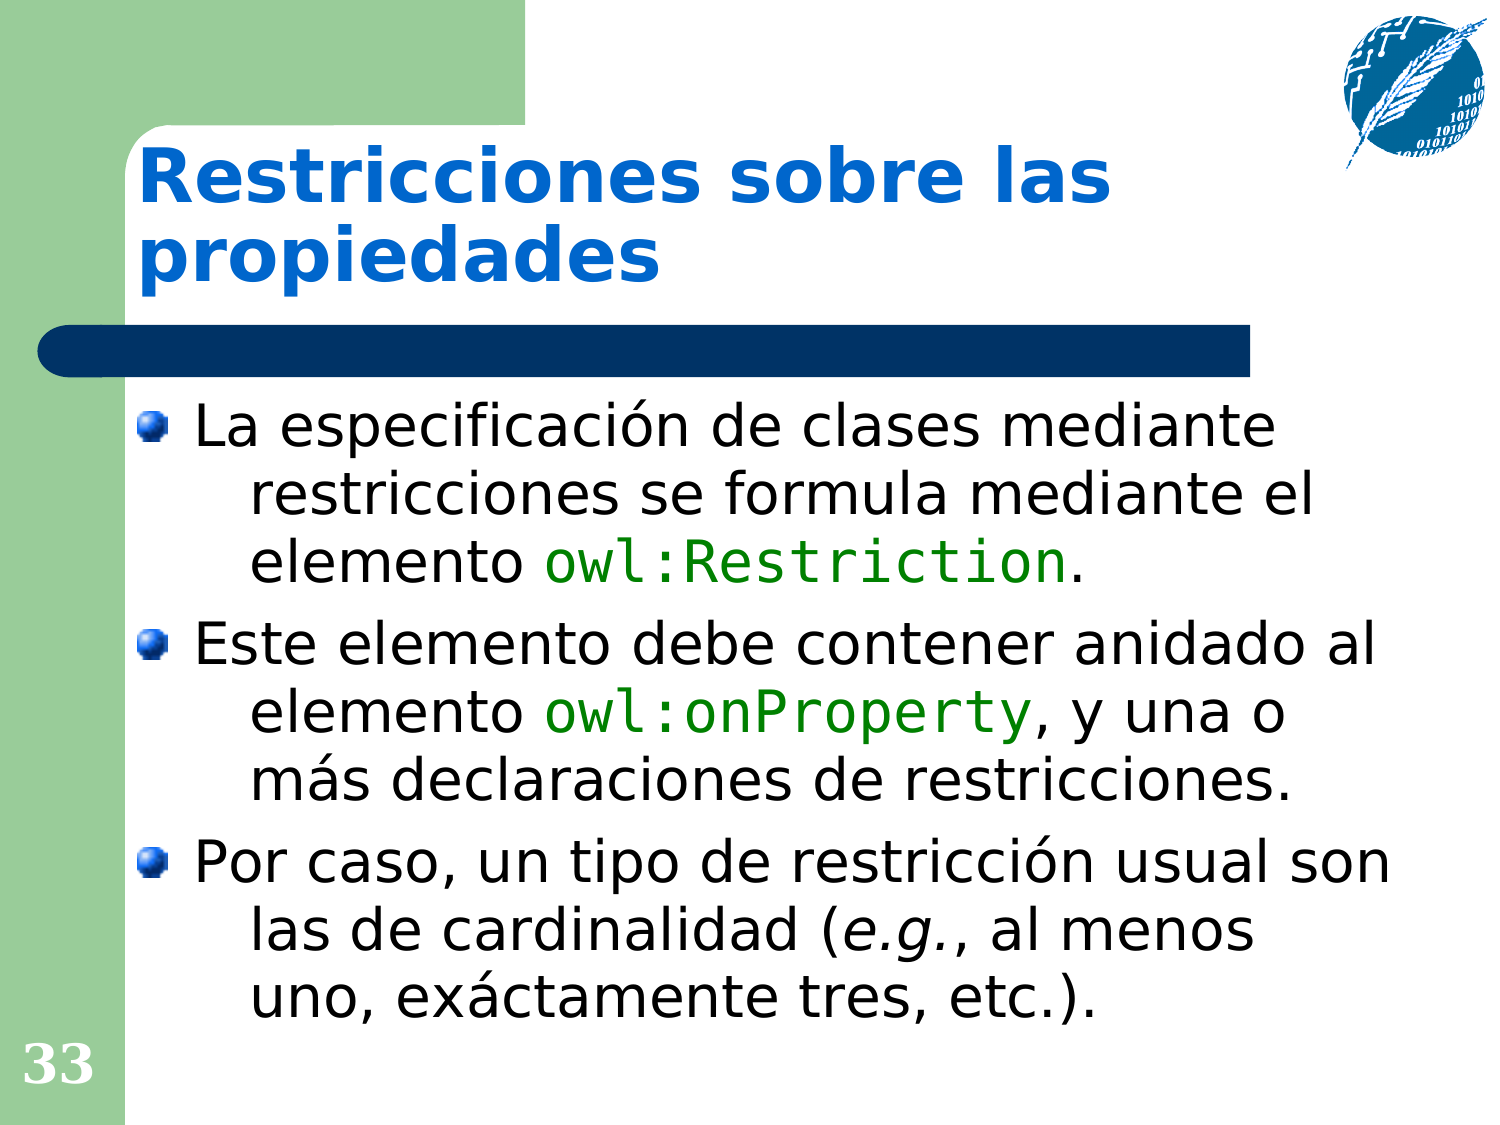

# Restricciones sobre las propiedades
La especificación de clases mediante restricciones se formula mediante el elemento owl:Restriction.
Este elemento debe contener anidado al elemento owl:onProperty, y una o más declaraciones de restricciones.
Por caso, un tipo de restricción usual son las de cardinalidad (e.g., al menos uno, exáctamente tres, etc.).
33